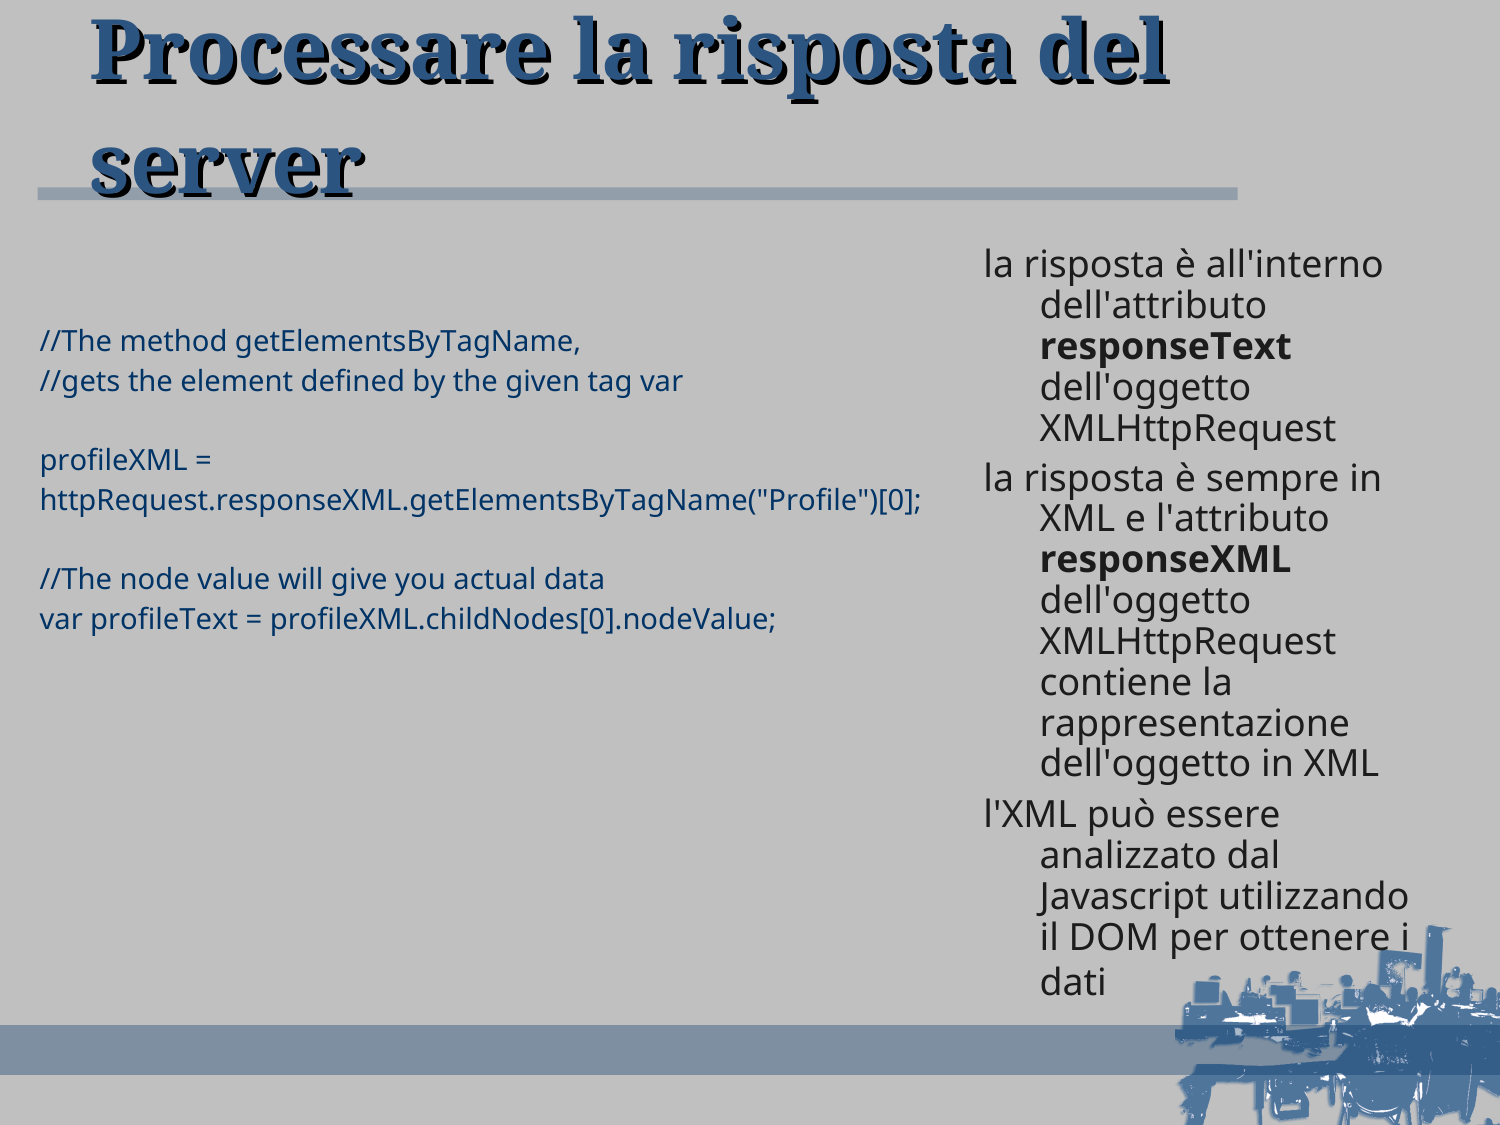

# Processare la risposta del server
la risposta è all'interno dell'attributo responseText dell'oggetto XMLHttpRequest
la risposta è sempre in XML e l'attributo responseXML dell'oggetto XMLHttpRequest contiene la rappresentazione dell'oggetto in XML
l'XML può essere analizzato dal Javascript utilizzando il DOM per ottenere i dati
//The method getElementsByTagName,
//gets the element defined by the given tag var
profileXML = httpRequest.responseXML.getElementsByTagName("Profile")[0];
//The node value will give you actual data
var profileText = profileXML.childNodes[0].nodeValue;